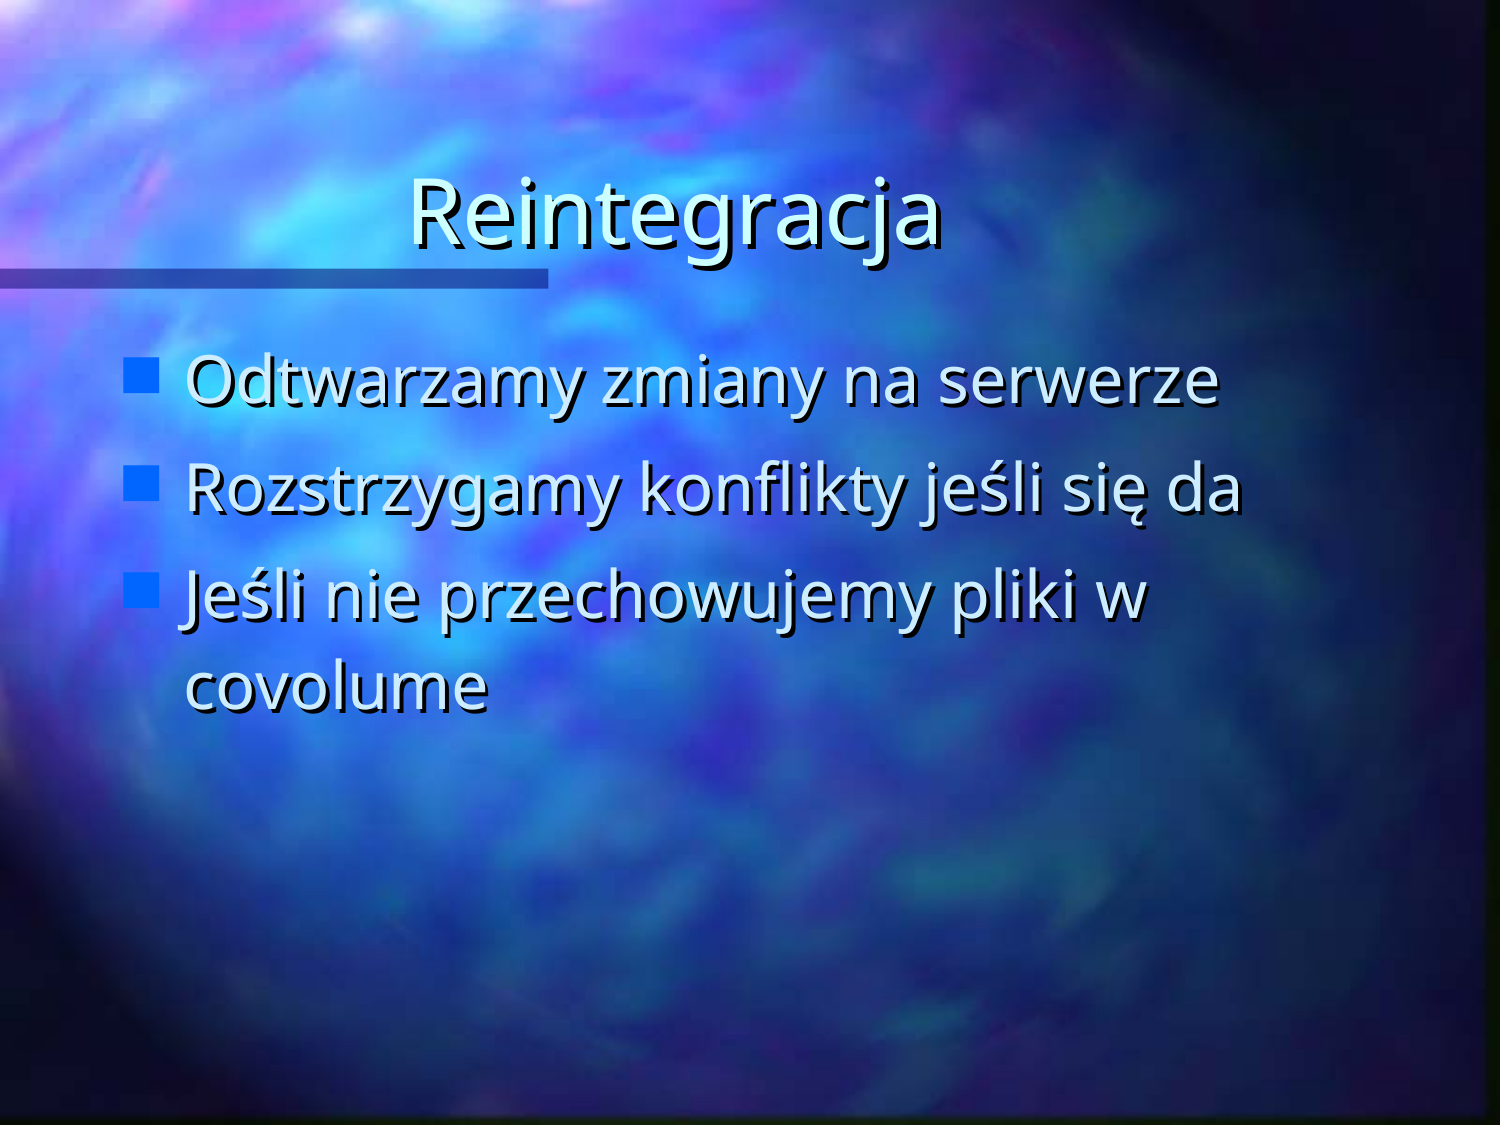

# Reintegracja
Odtwarzamy zmiany na serwerze
Rozstrzygamy konflikty jeśli się da
Jeśli nie przechowujemy pliki w covolume